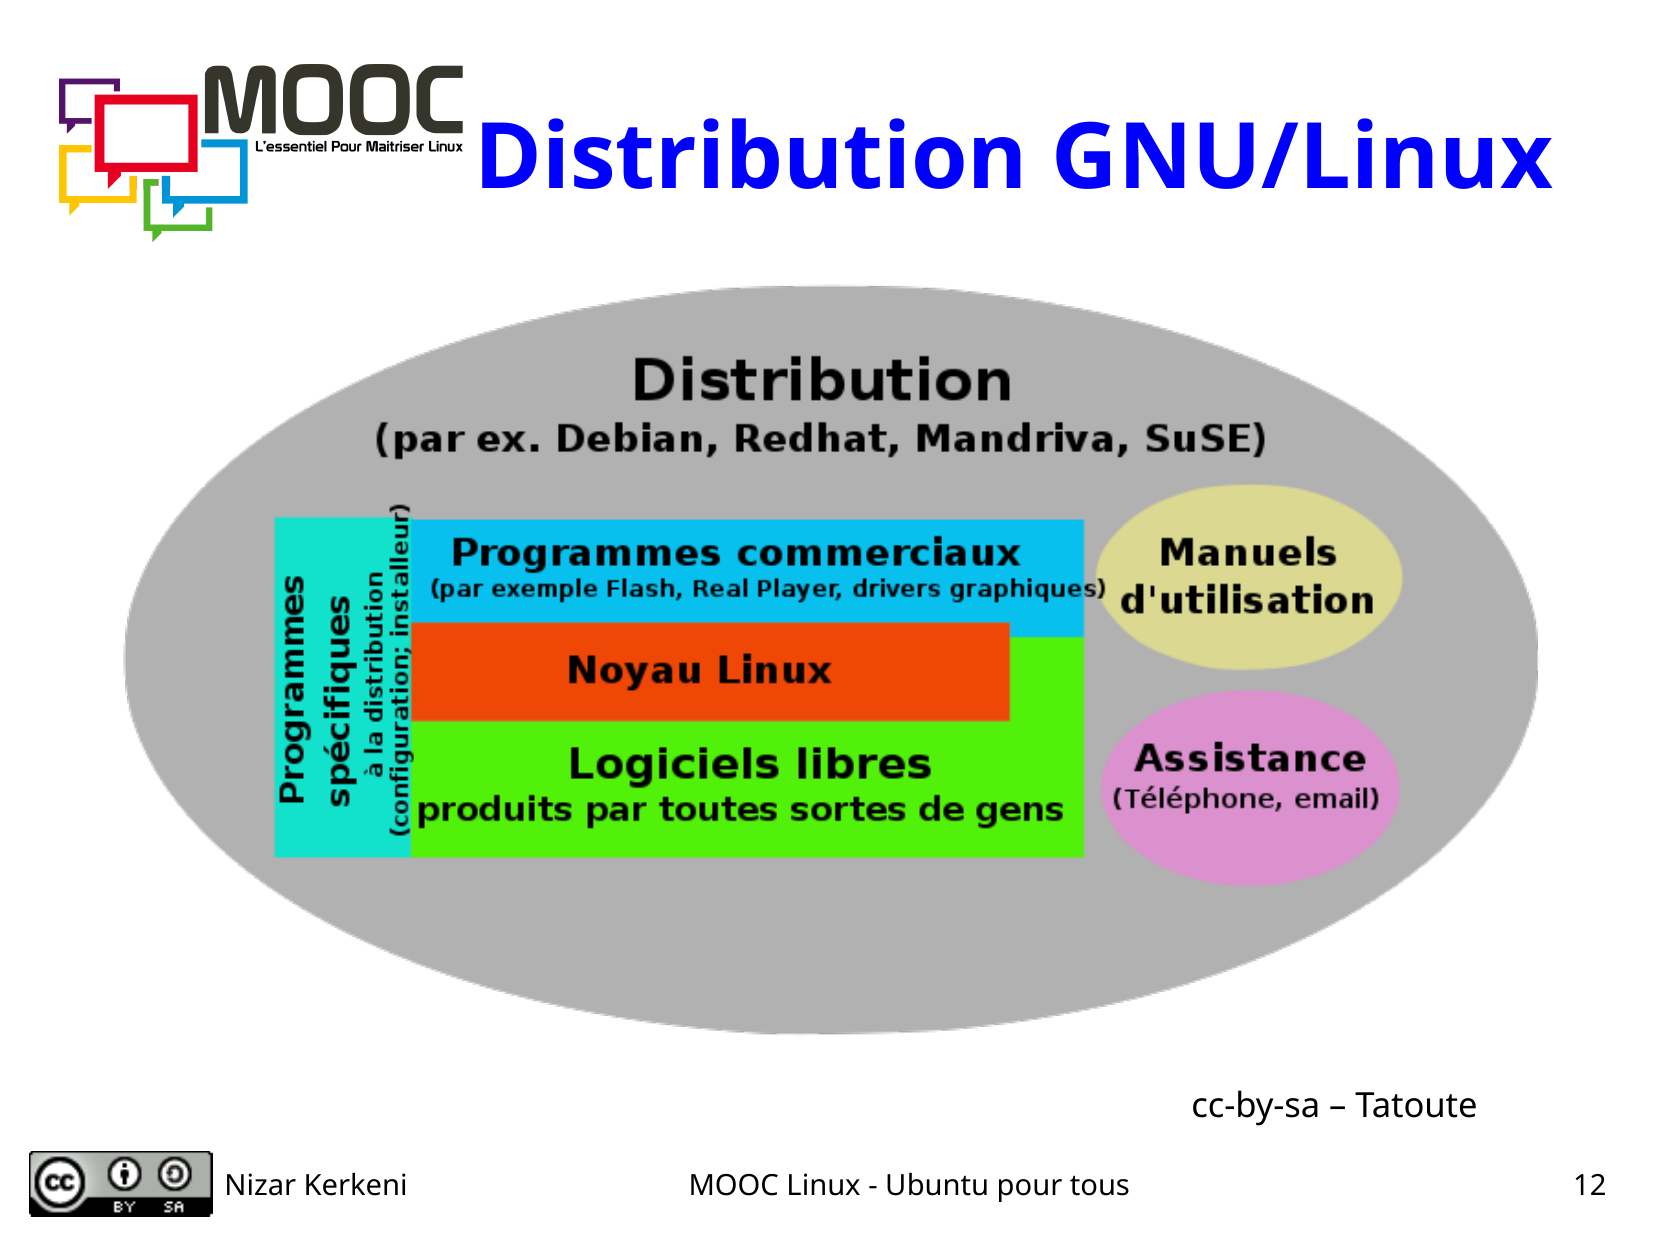

# Distribution GNU/Linux
cc-by-sa – Tatoute
MOOC Linux - Ubuntu pour tous
12